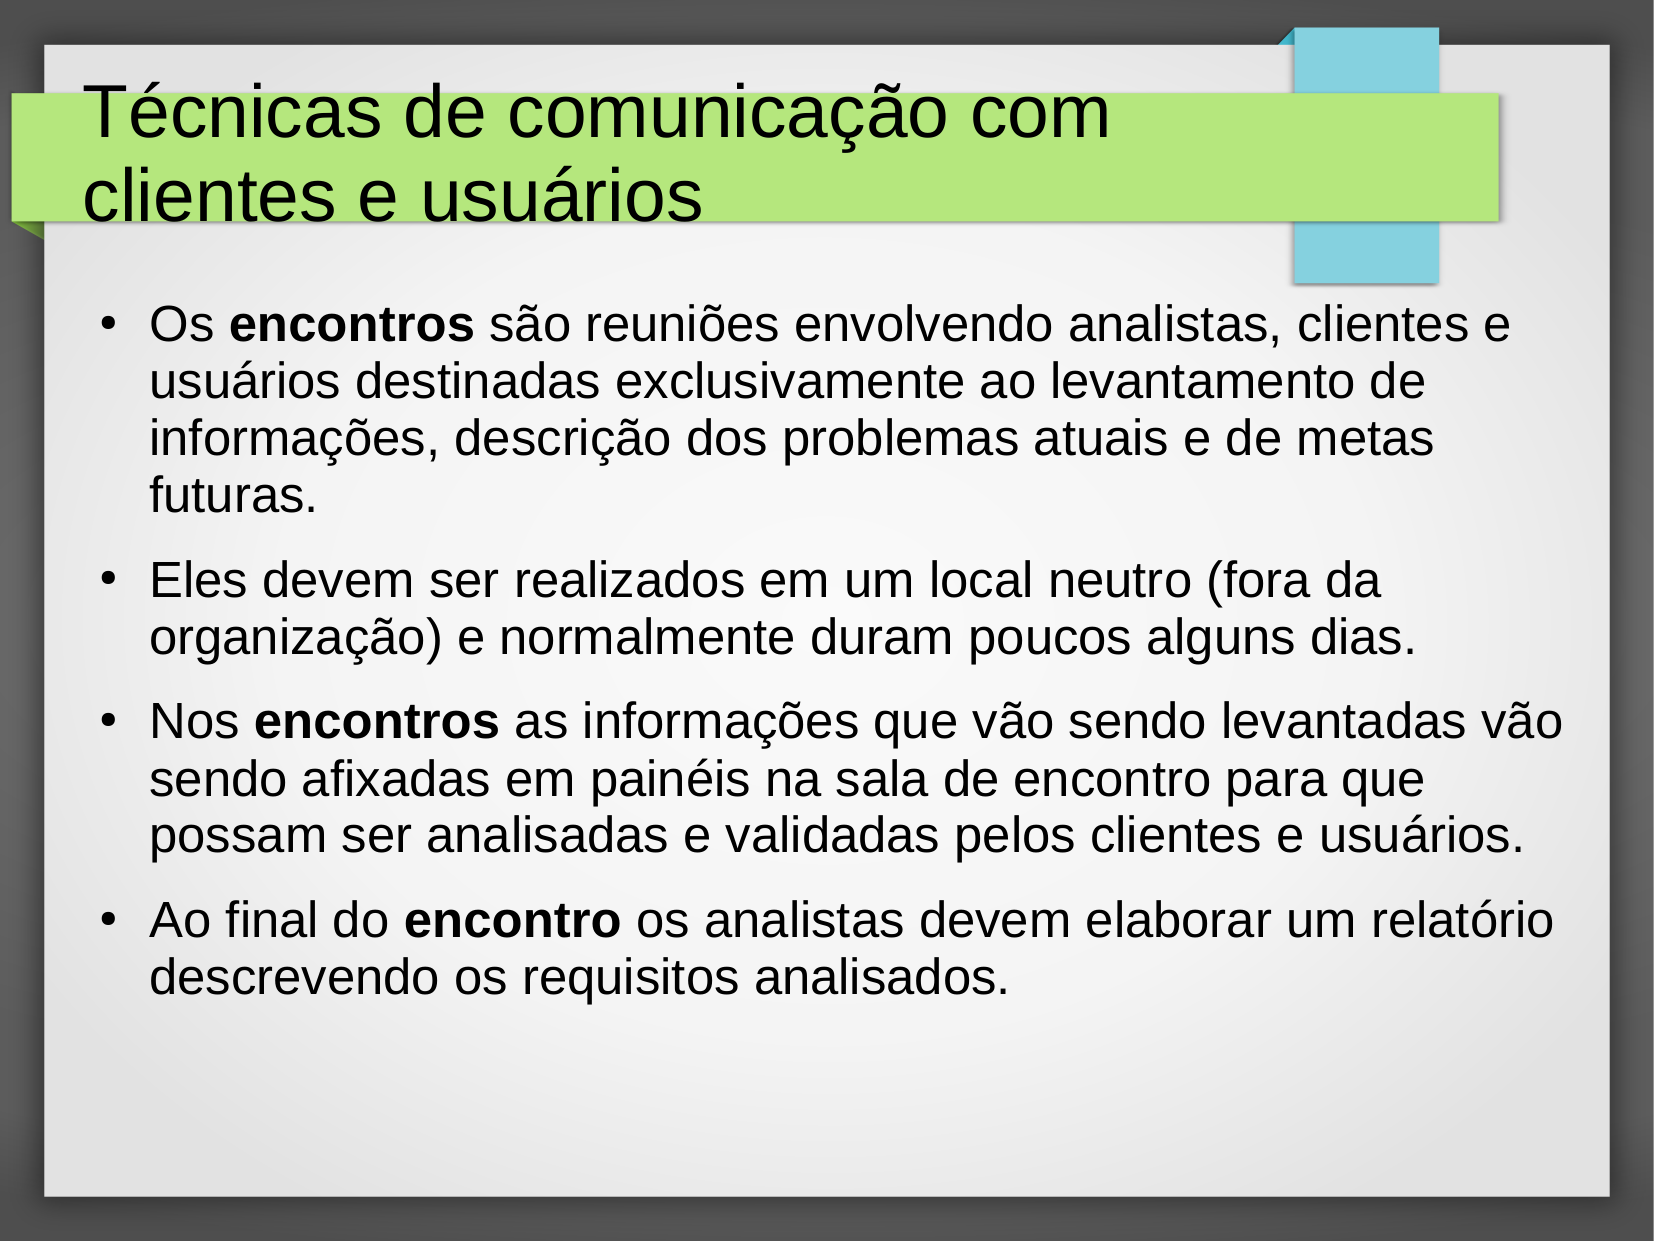

# Técnicas de comunicação com clientes e usuários
Os encontros são reuniões envolvendo analistas, clientes e usuários destinadas exclusivamente ao levantamento de informações, descrição dos problemas atuais e de metas futuras.
Eles devem ser realizados em um local neutro (fora da organização) e normalmente duram poucos alguns dias.
Nos encontros as informações que vão sendo levantadas vão sendo afixadas em painéis na sala de encontro para que possam ser analisadas e validadas pelos clientes e usuários.
Ao final do encontro os analistas devem elaborar um relatório descrevendo os requisitos analisados.